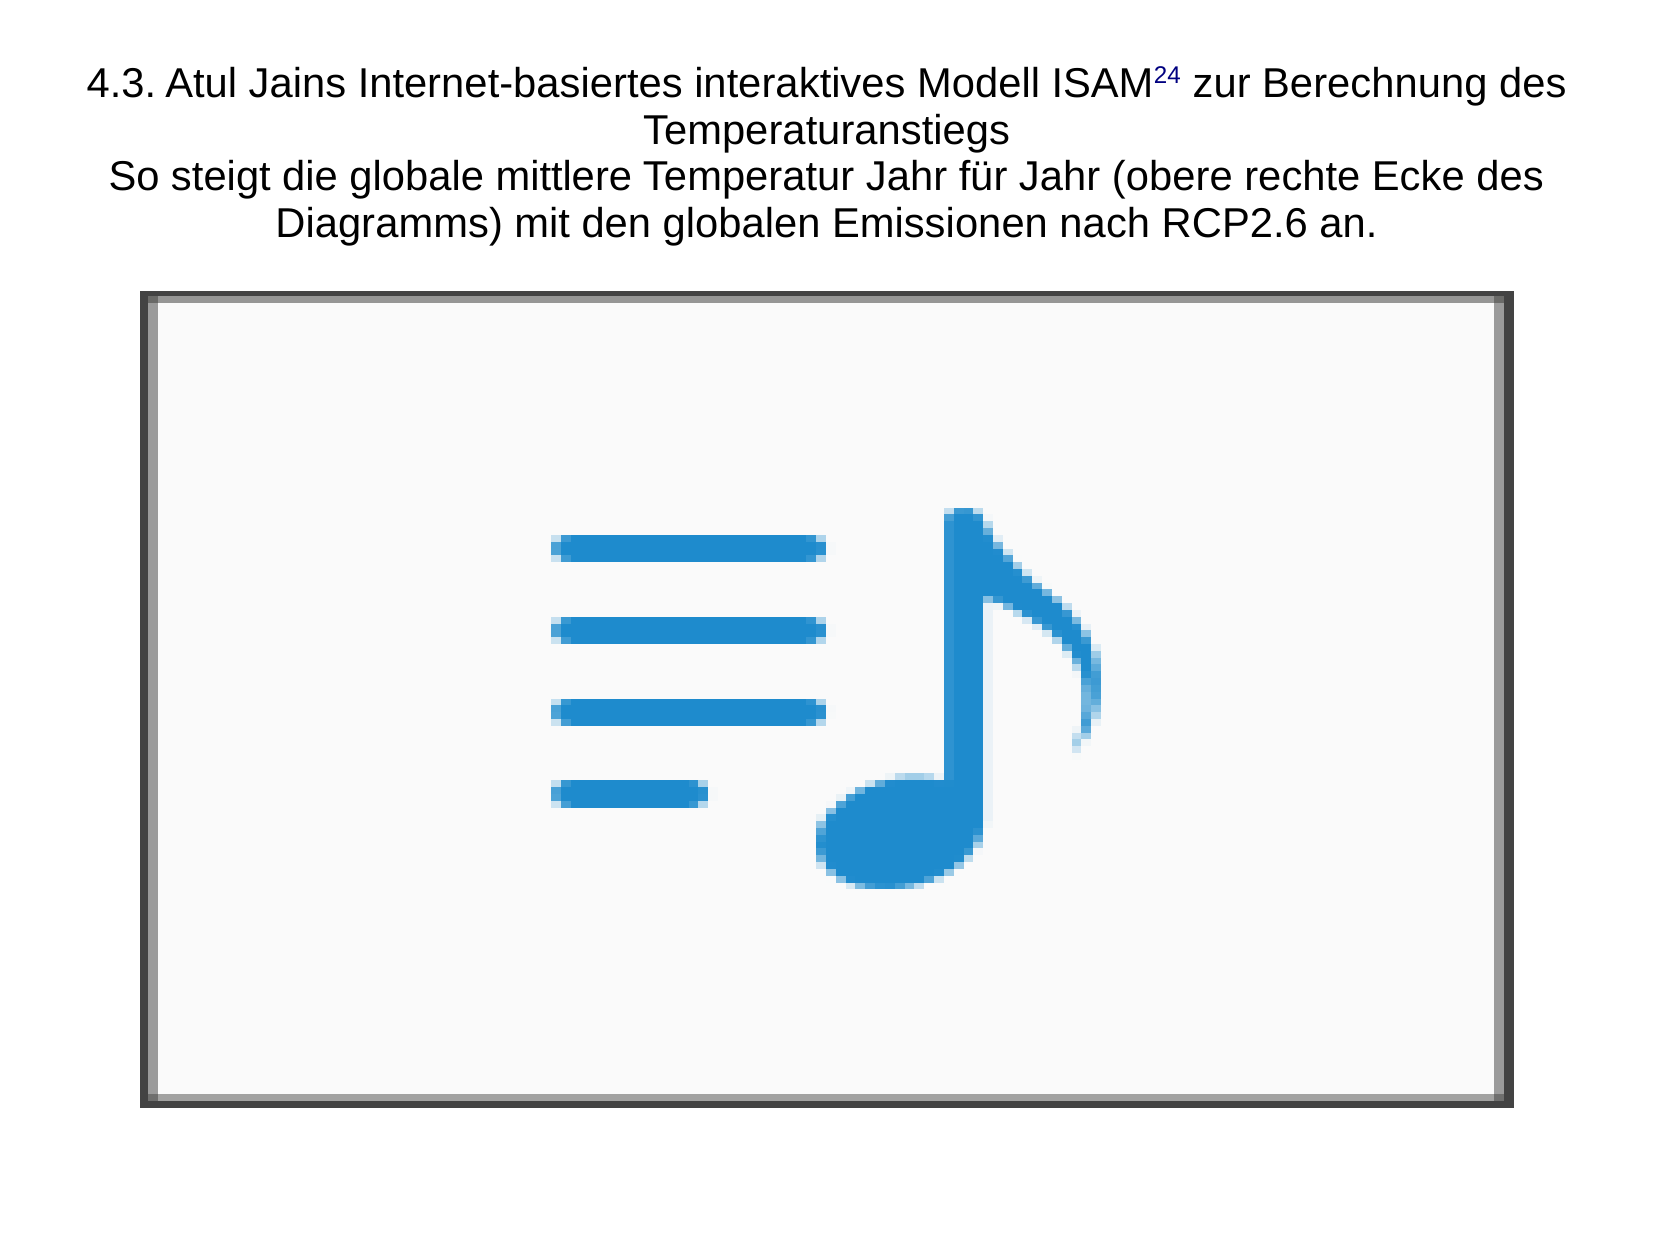

# 4.3. Atul Jains Internet-basiertes interaktives Modell ISAM24 zur Berechnung des Temperaturanstiegs So steigt die globale mittlere Temperatur Jahr für Jahr (obere rechte Ecke des Diagramms) mit den globalen Emissionen nach RCP2.6 an.